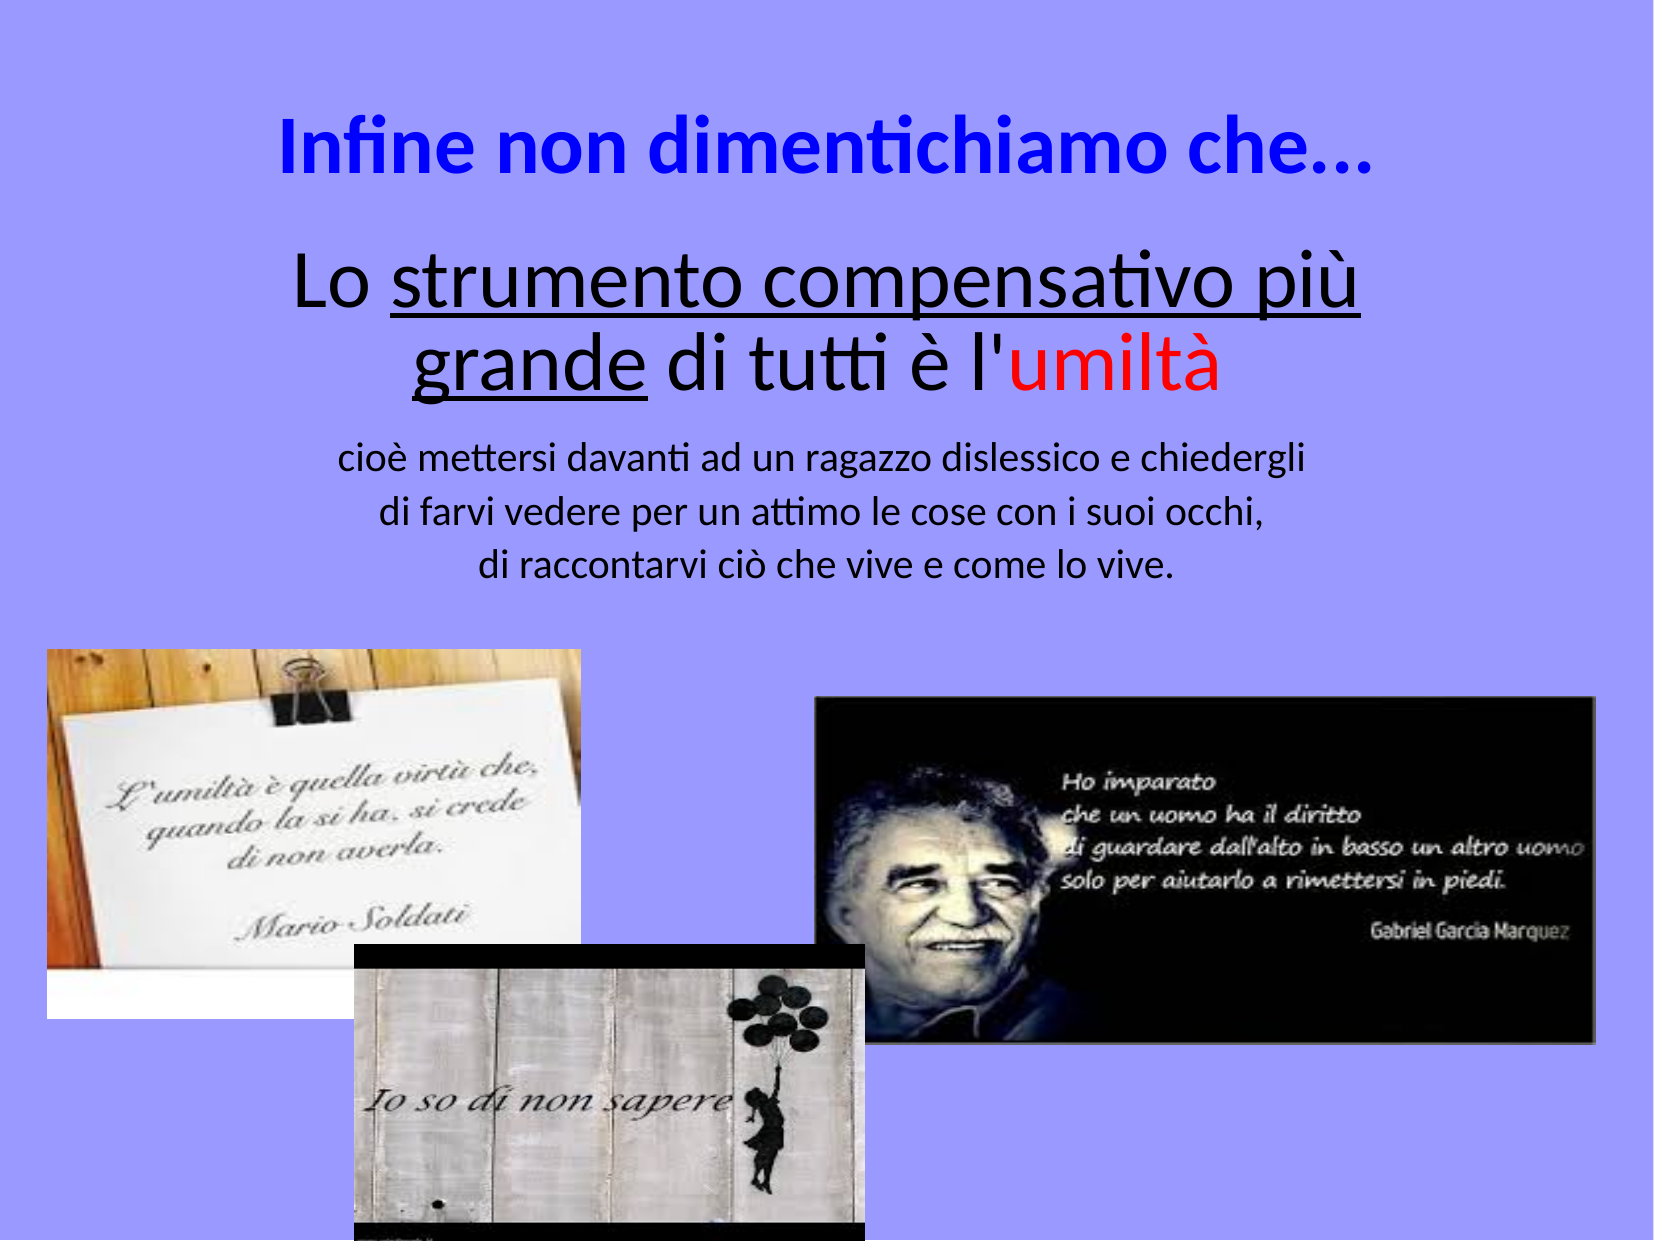

# Infine non dimentichiamo che...
Lo strumento compensativo più grande di tutti è l'umiltà
cioè mettersi davanti ad un ragazzo dislessico e chiedergli
di farvi vedere per un attimo le cose con i suoi occhi,
di raccontarvi ciò che vive e come lo vive.